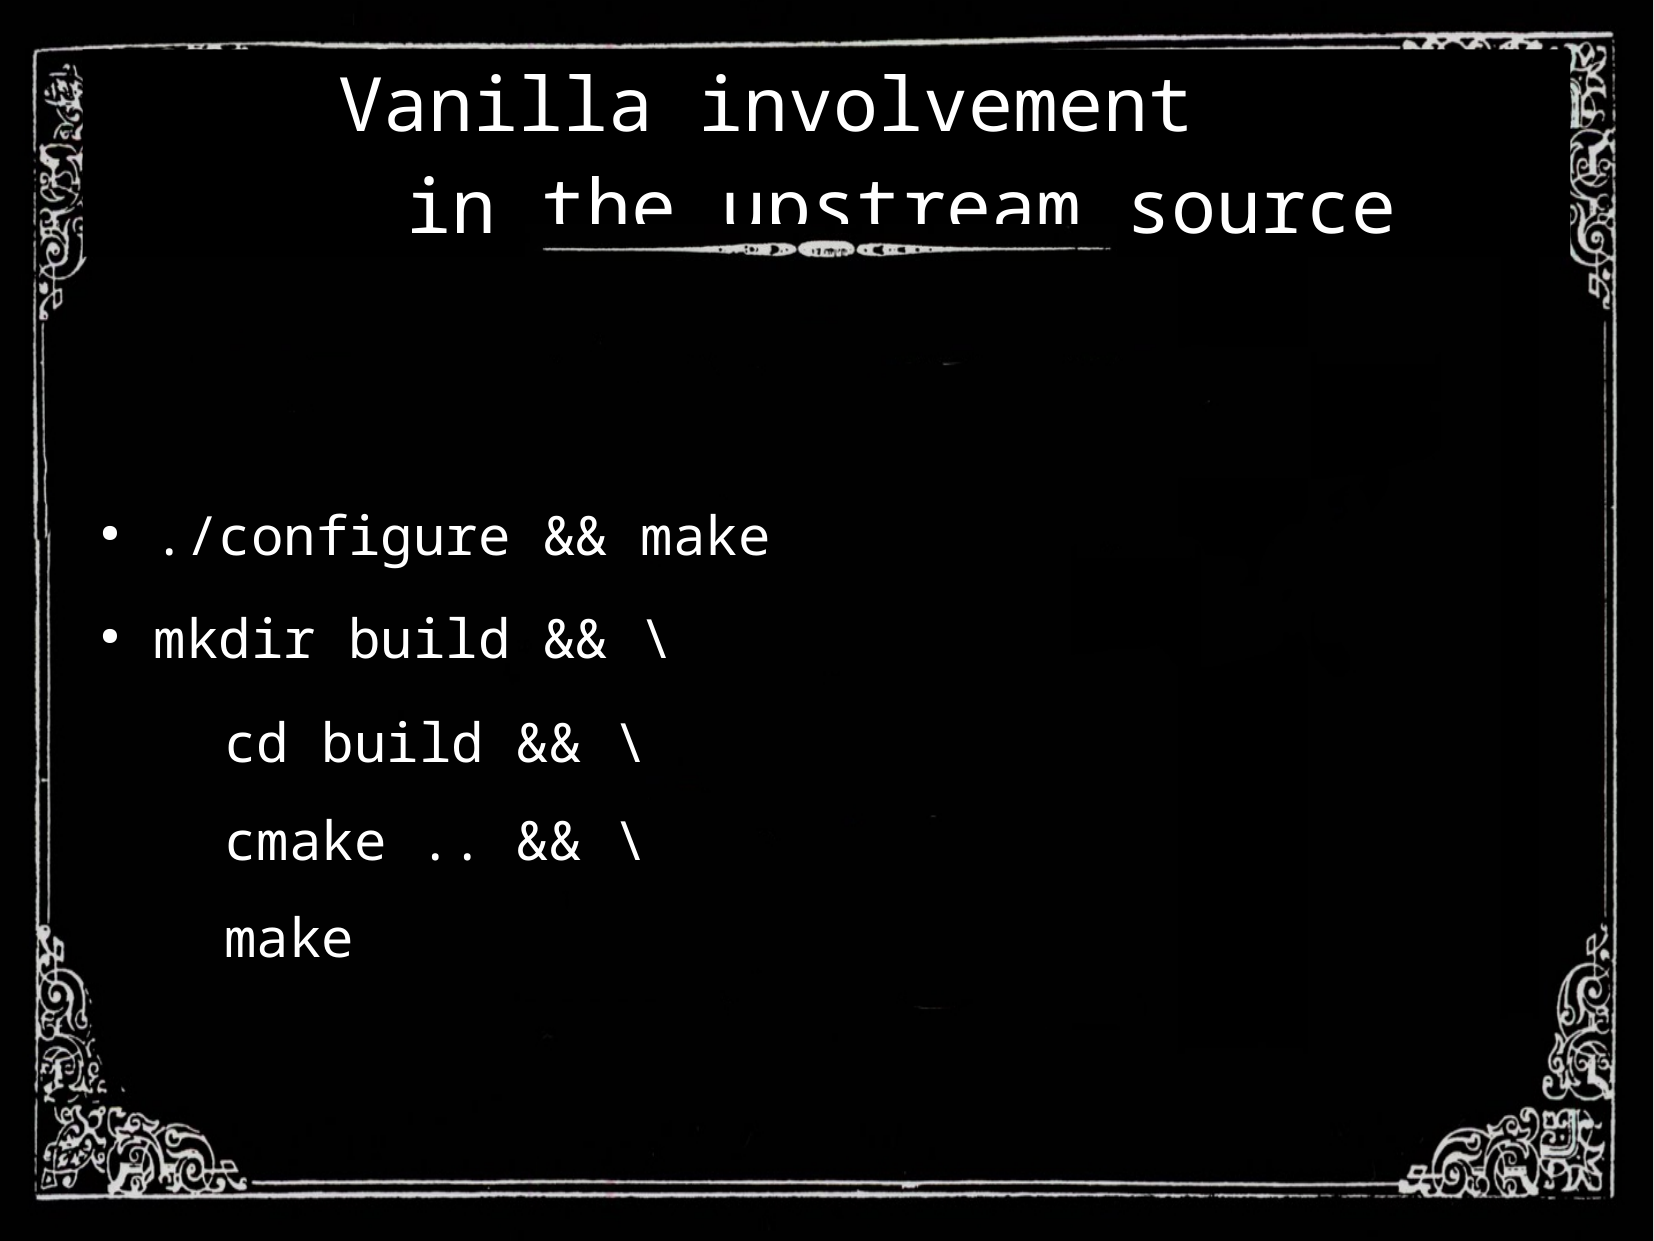

Vanilla involvement
		in the upstream source
# ./configure && make
mkdir build && \
cd build && \
cmake .. && \
make